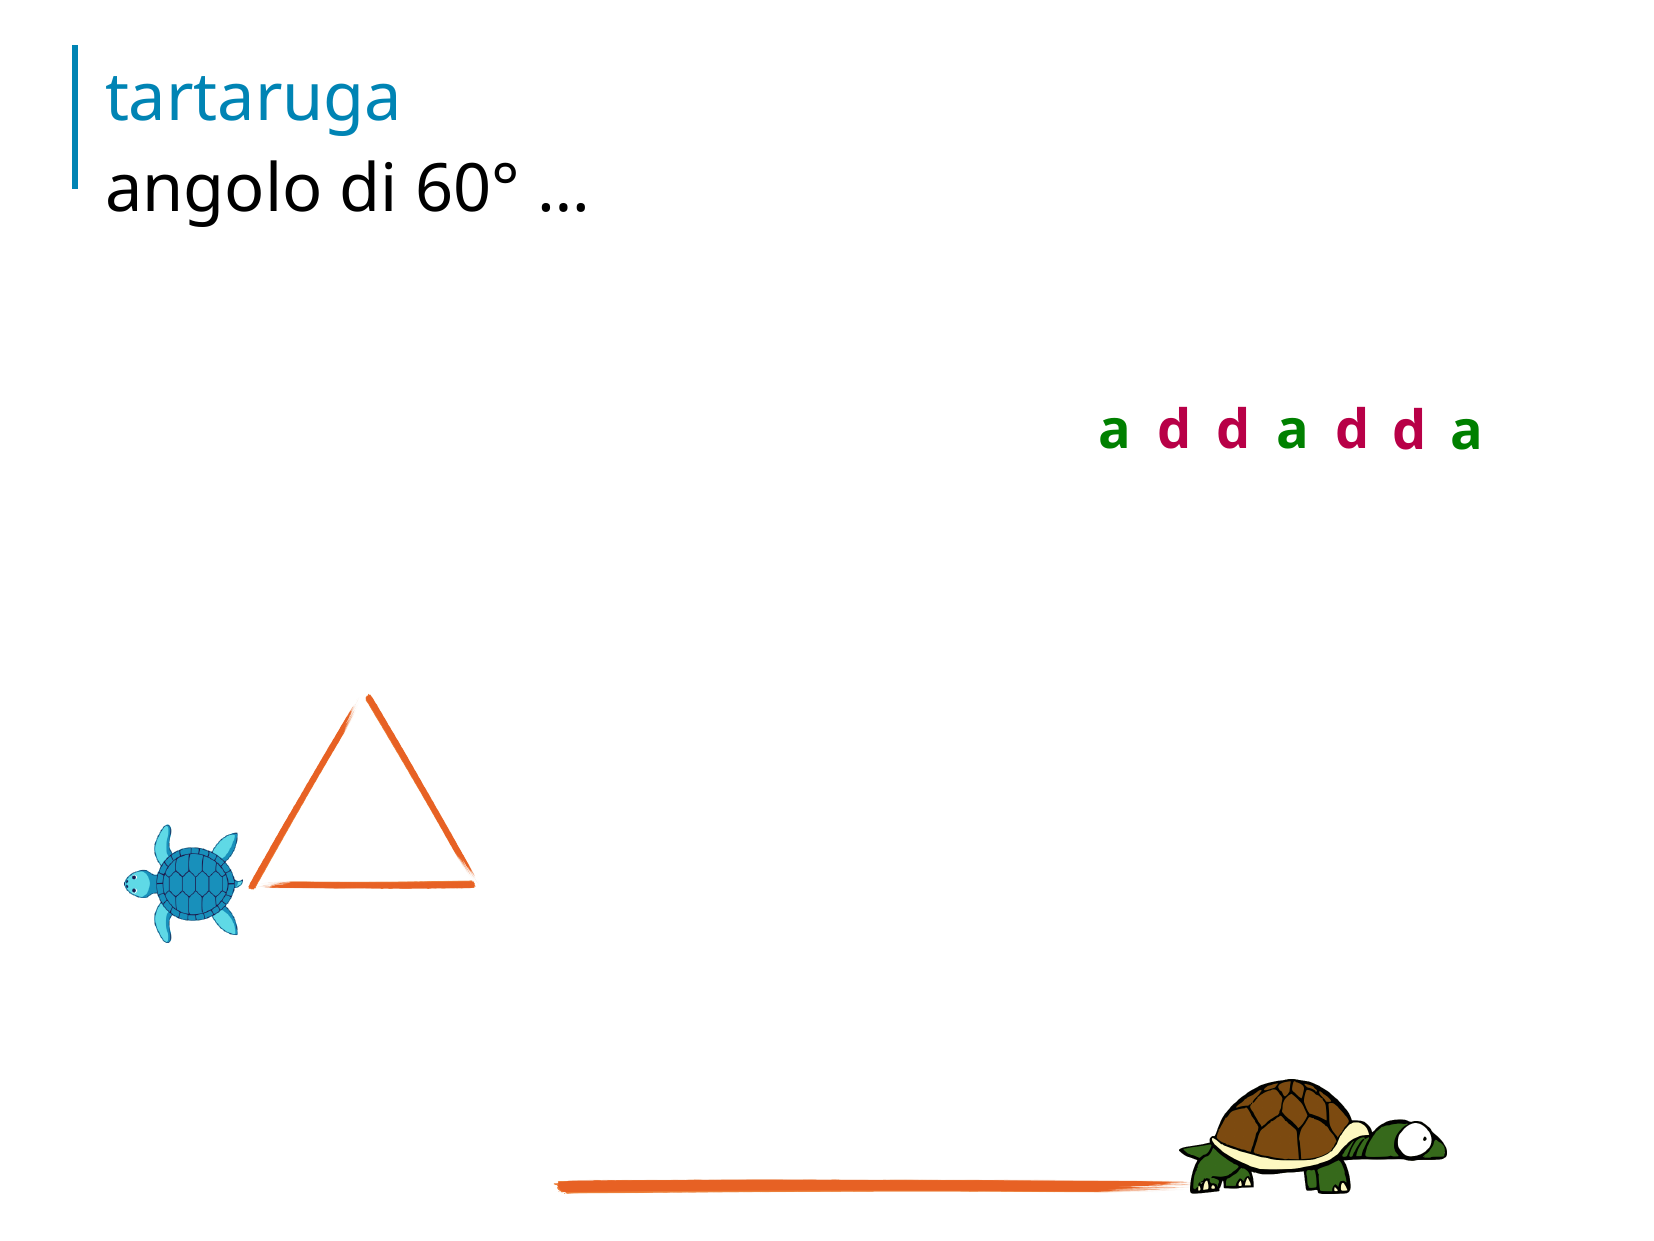

# tartaruga angolo di 60° …
a
d
d
a
d
d
a